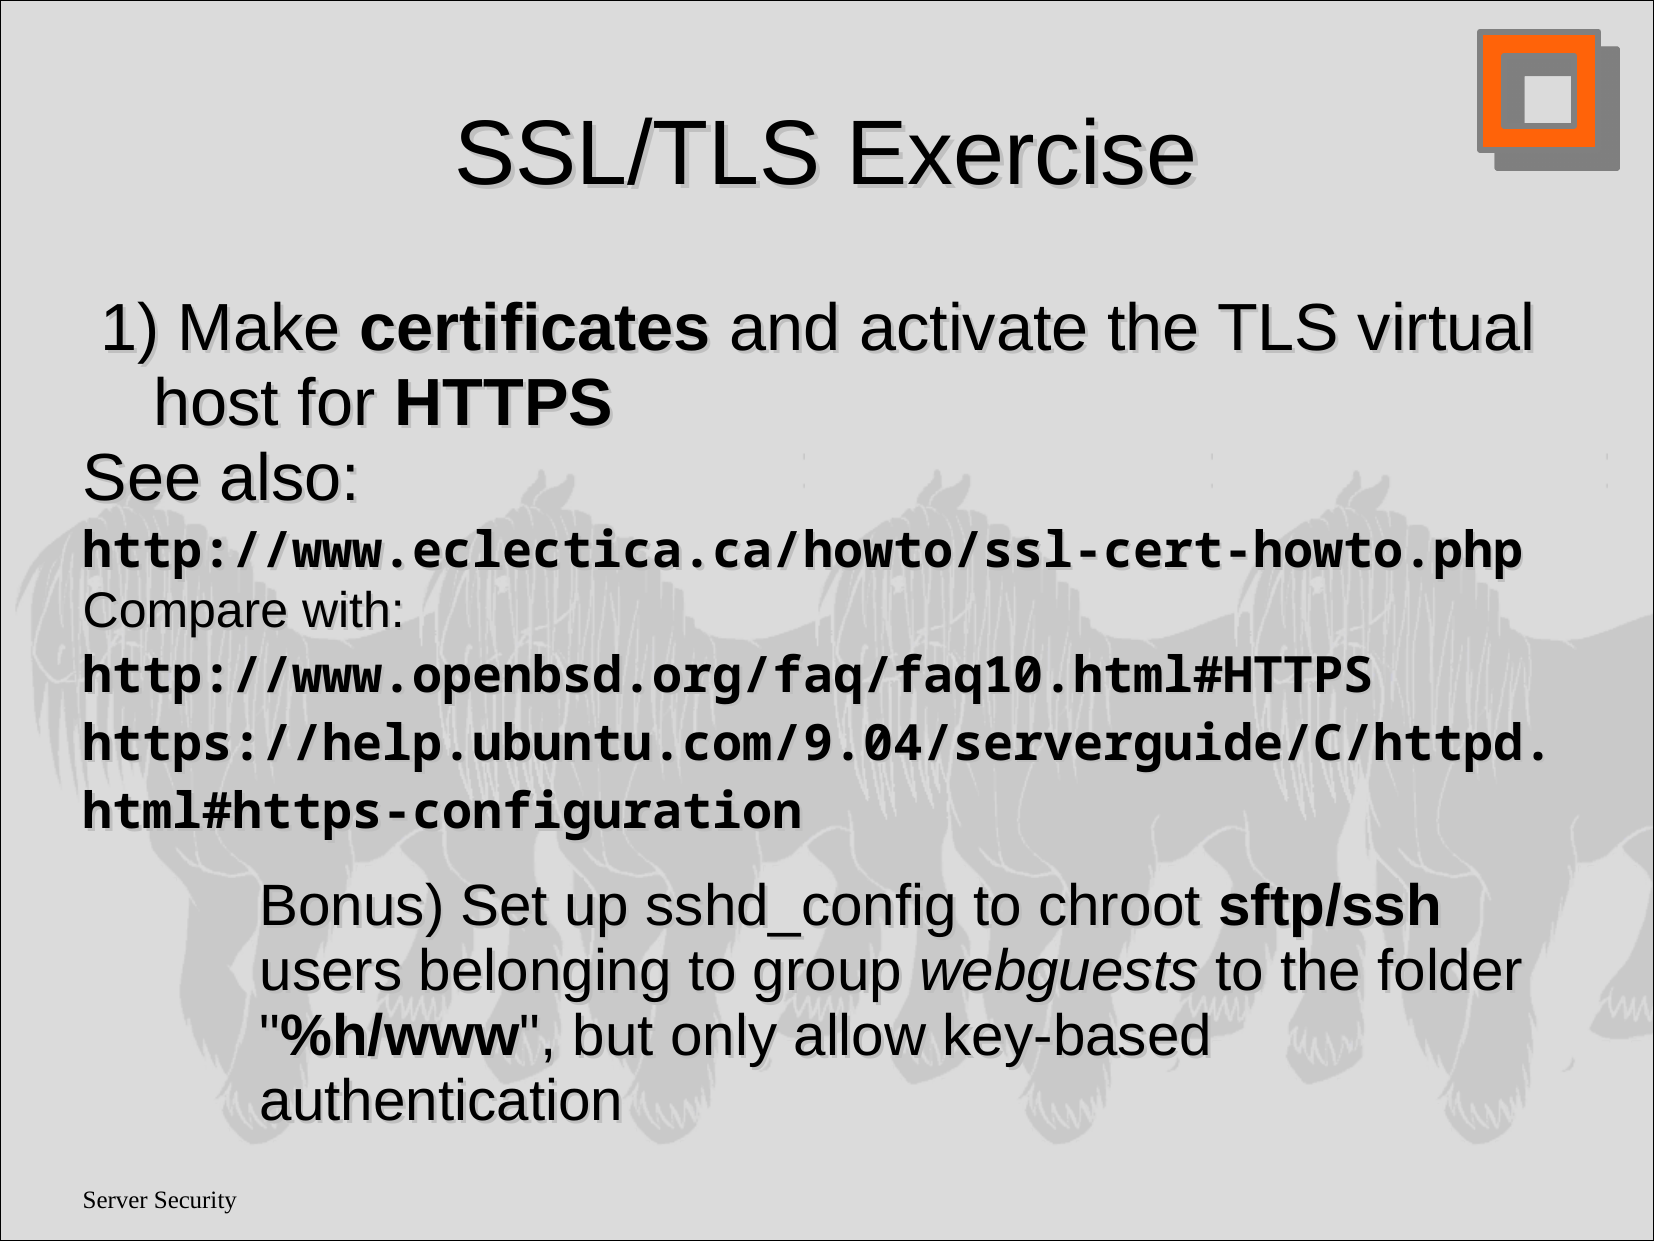

# SSL/TLS Exercise
1) Make certificates and activate the TLS virtual host for HTTPS
See also:
http://www.eclectica.ca/howto/ssl-cert-howto.php
Compare with:
http://www.openbsd.org/faq/faq10.html#HTTPS
https://help.ubuntu.com/9.04/serverguide/C/httpd.html#https-configuration
Bonus) Set up sshd_config to chroot sftp/ssh
users belonging to group webguests to the folder "%h/www", but only allow key-based authentication